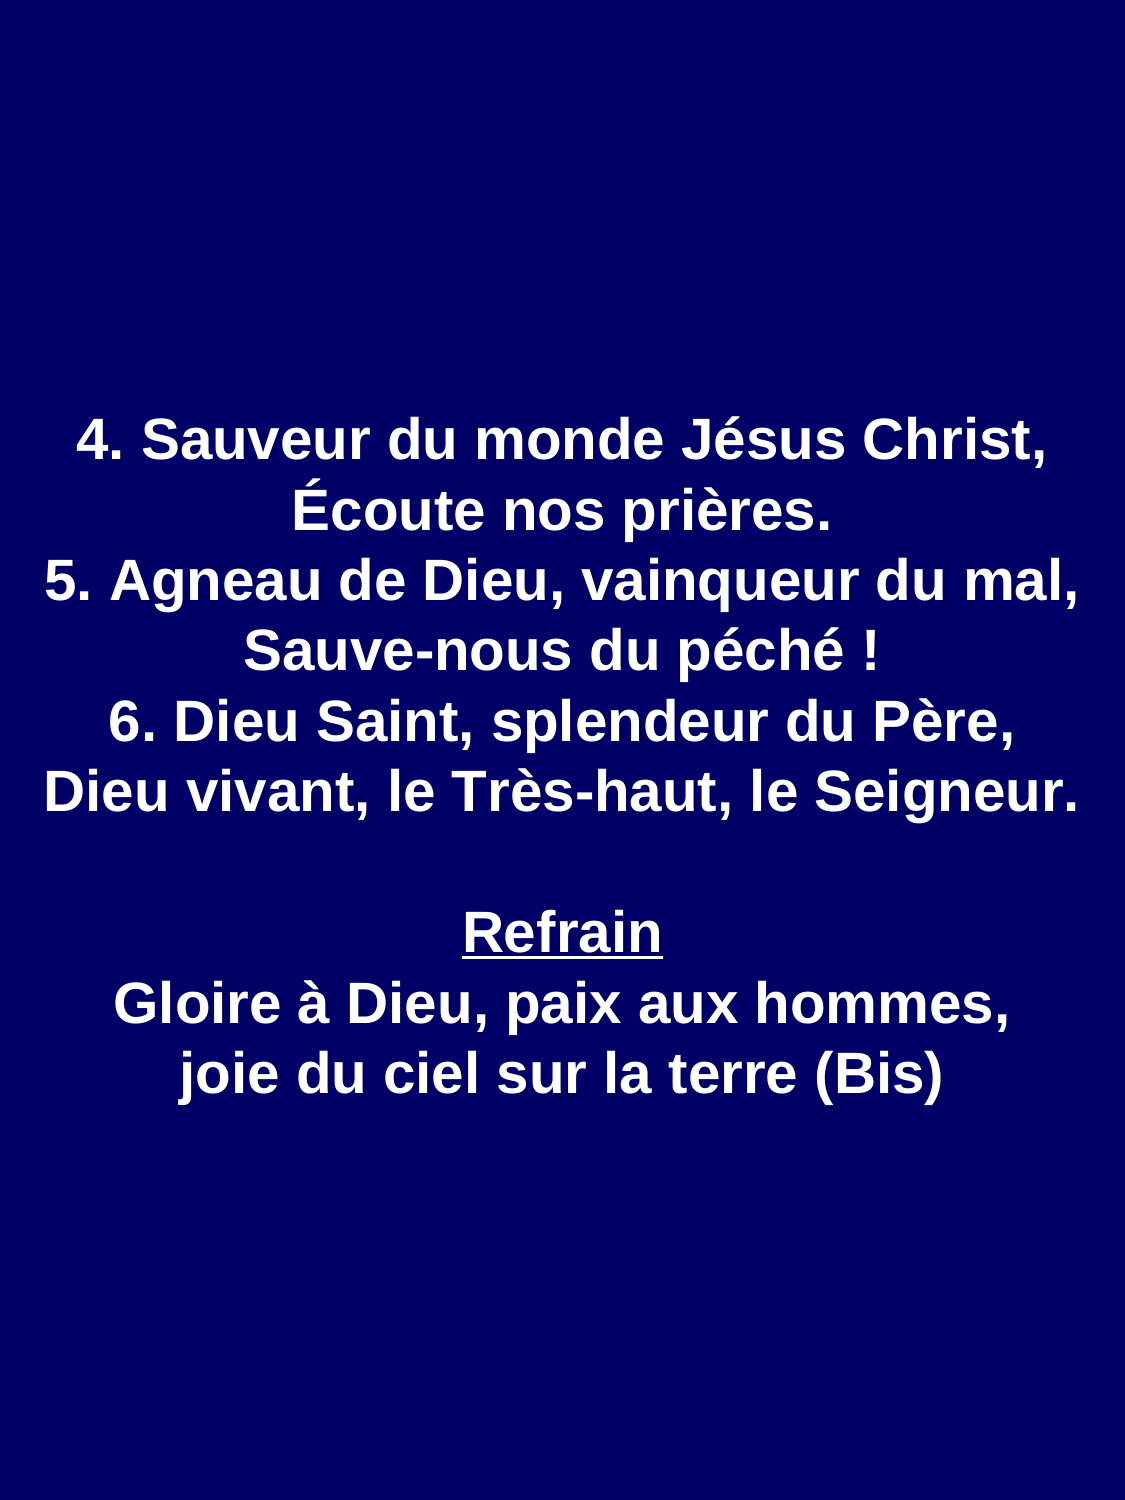

4. Sauveur du monde Jésus Christ,
Écoute nos prières.
5. Agneau de Dieu, vainqueur du mal,
Sauve-nous du péché !
6. Dieu Saint, splendeur du Père,
Dieu vivant, le Très-haut, le Seigneur.
Refrain
Gloire à Dieu, paix aux hommes,
joie du ciel sur la terre (Bis)